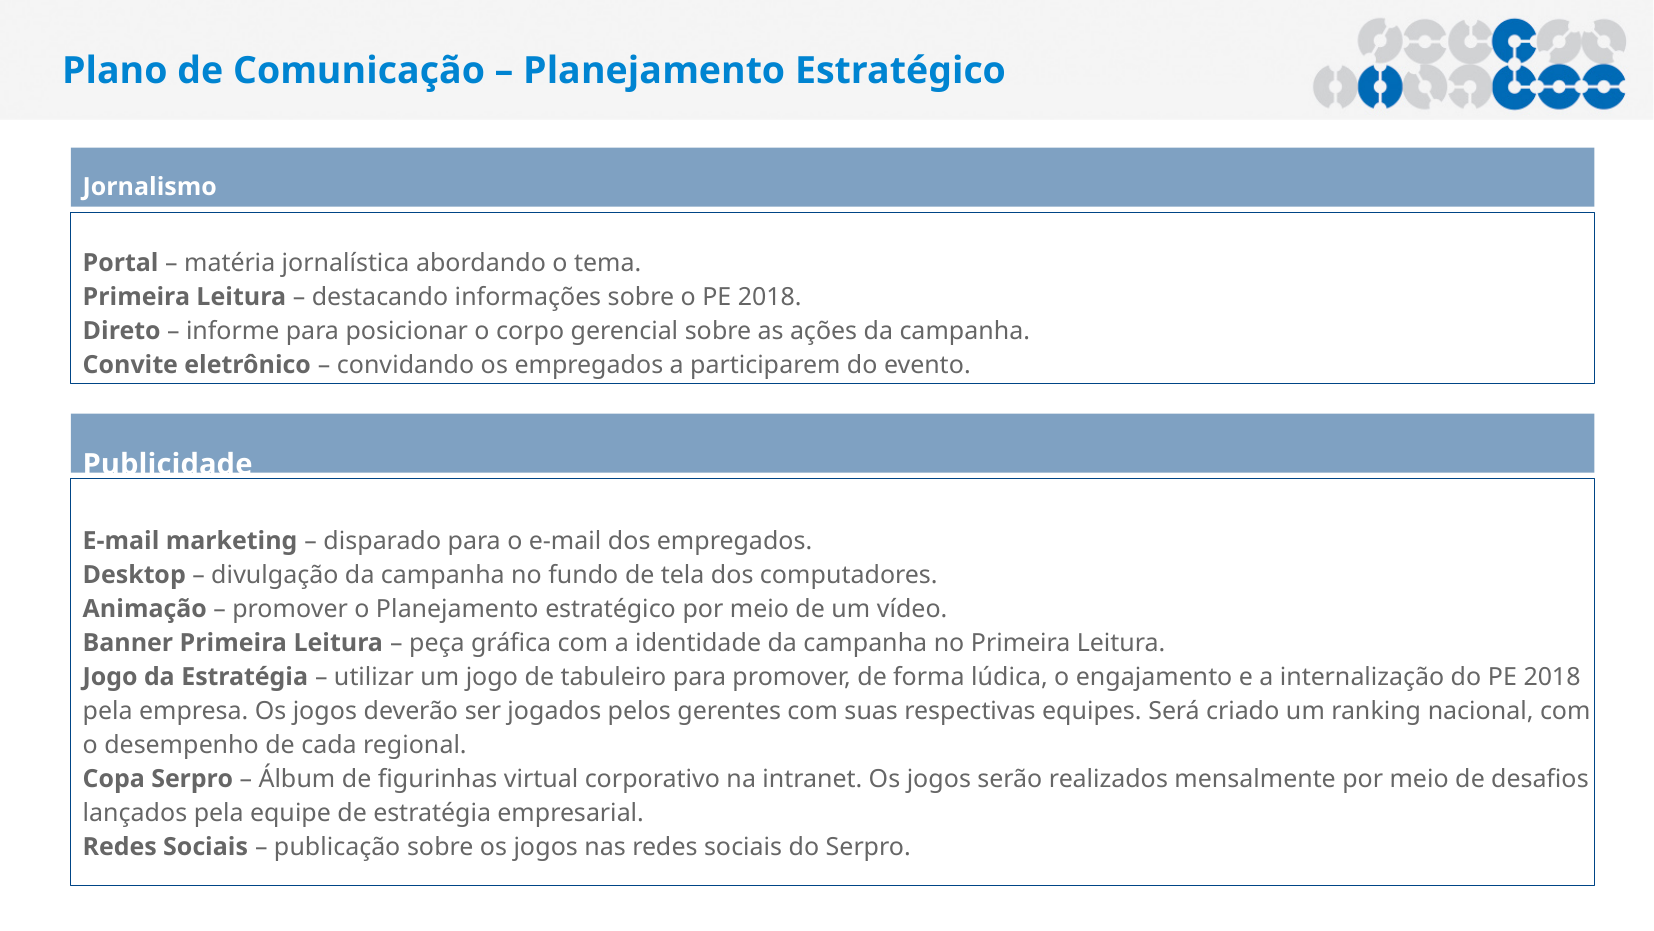

Plano de Comunicação – Planejamento Estratégico
Jornalismo
Portal – matéria jornalística abordando o tema.
Primeira Leitura – destacando informações sobre o PE 2018.
Direto – informe para posicionar o corpo gerencial sobre as ações da campanha.
Convite eletrônico – convidando os empregados a participarem do evento.
Publicidade
E-mail marketing – disparado para o e-mail dos empregados.
Desktop – divulgação da campanha no fundo de tela dos computadores.
Animação – promover o Planejamento estratégico por meio de um vídeo.
Banner Primeira Leitura – peça gráfica com a identidade da campanha no Primeira Leitura.
Jogo da Estratégia – utilizar um jogo de tabuleiro para promover, de forma lúdica, o engajamento e a internalização do PE 2018 pela empresa. Os jogos deverão ser jogados pelos gerentes com suas respectivas equipes. Será criado um ranking nacional, com o desempenho de cada regional.
Copa Serpro – Álbum de figurinhas virtual corporativo na intranet. Os jogos serão realizados mensalmente por meio de desafios lançados pela equipe de estratégia empresarial.
Redes Sociais – publicação sobre os jogos nas redes sociais do Serpro.